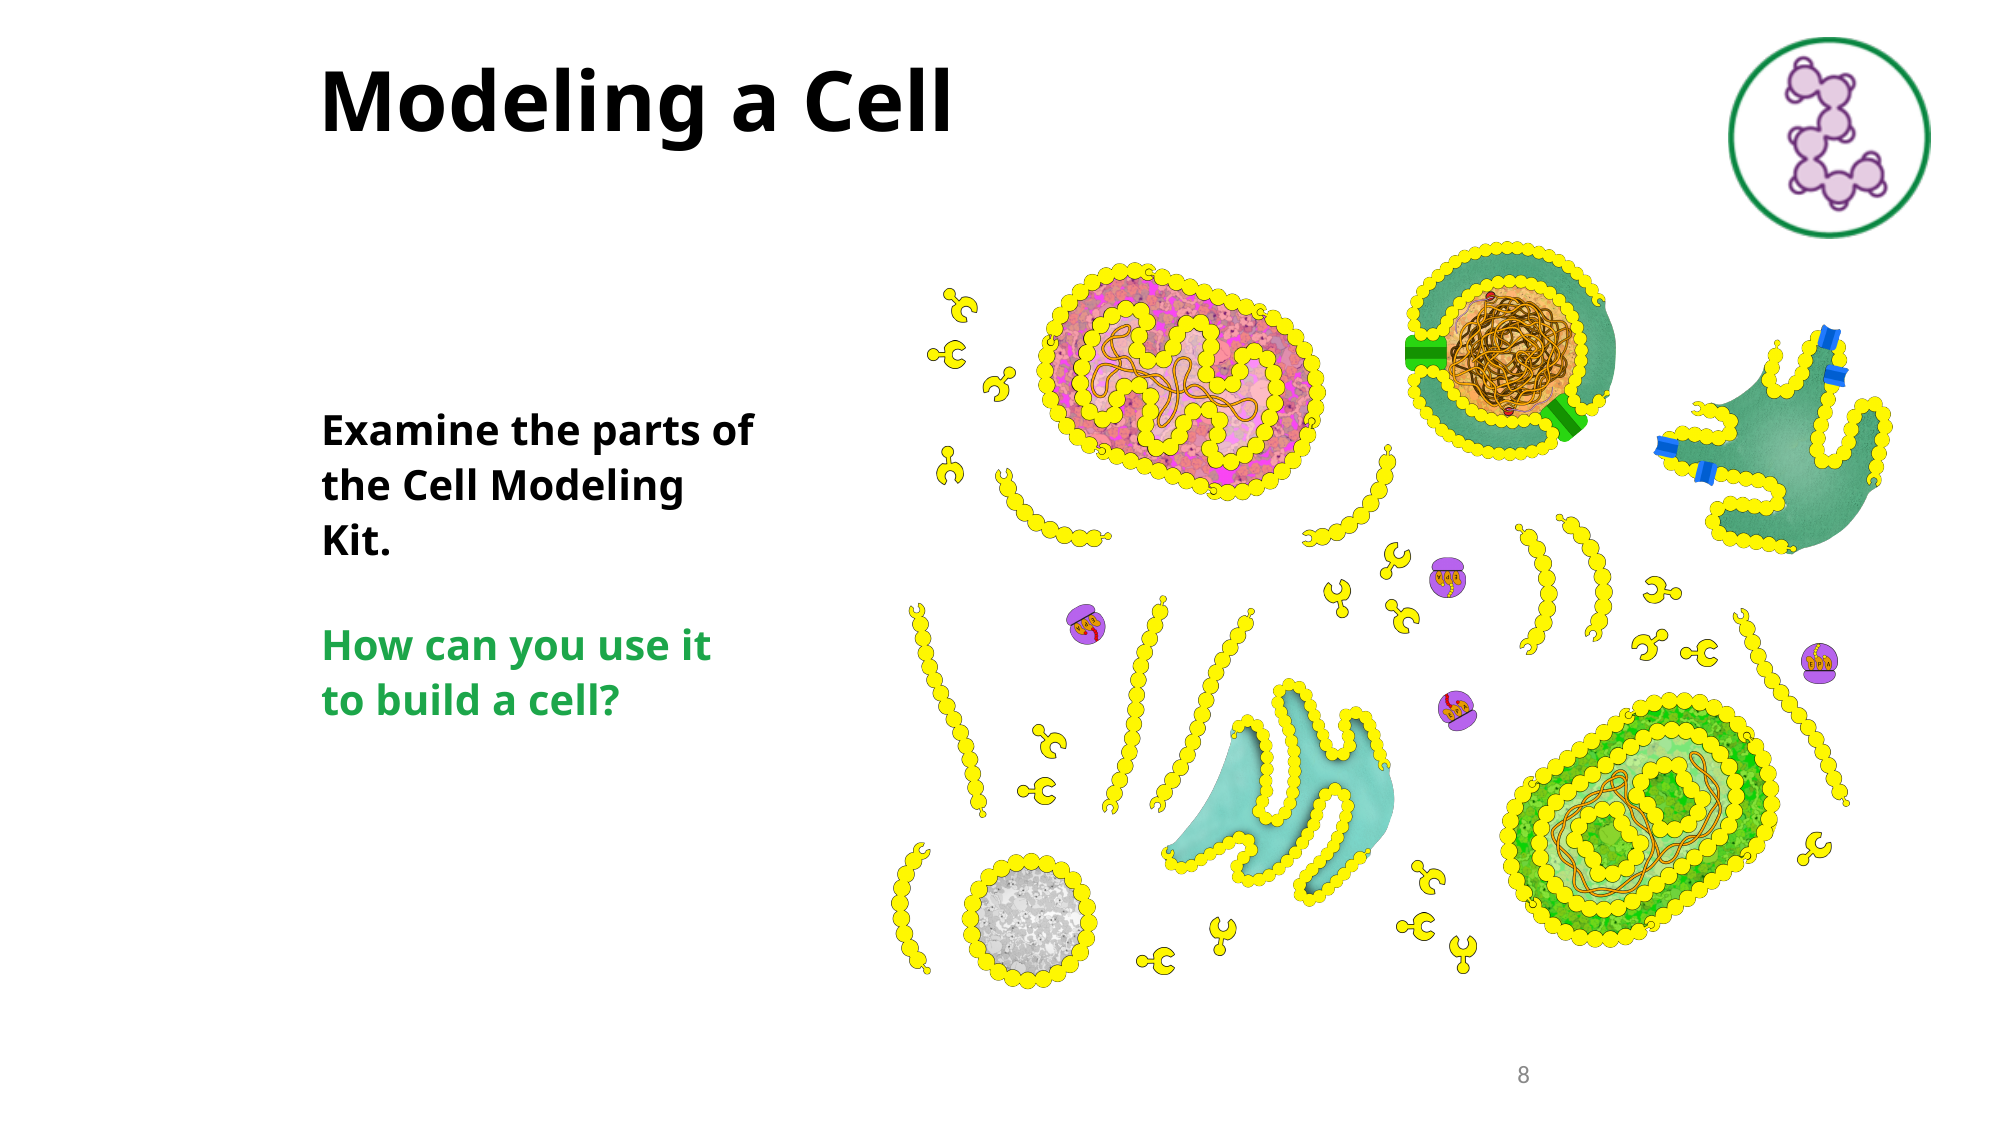

Modeling a Cell
Examine the parts of the Cell Modeling Kit.
How can you use it to build a cell?